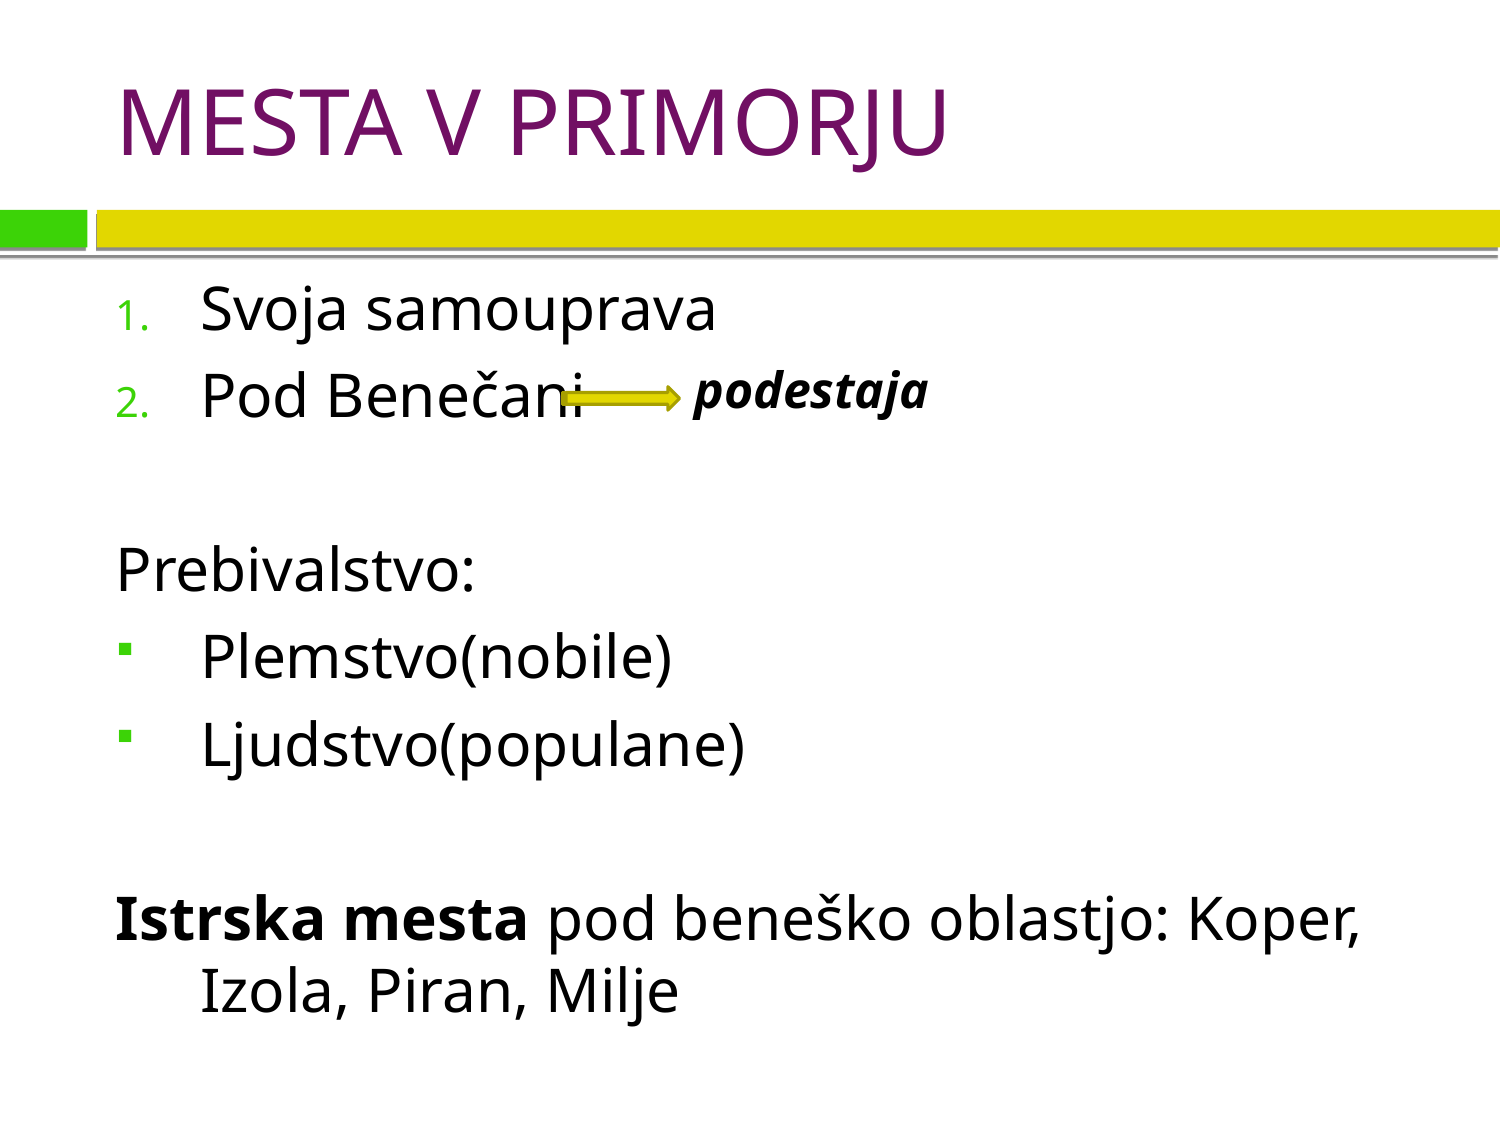

# MESTA V PRIMORJU
Svoja samouprava
Pod Benečani
Prebivalstvo:
Plemstvo(nobile)
Ljudstvo(populane)
Istrska mesta pod beneško oblastjo: Koper, Izola, Piran, Milje
podestaja